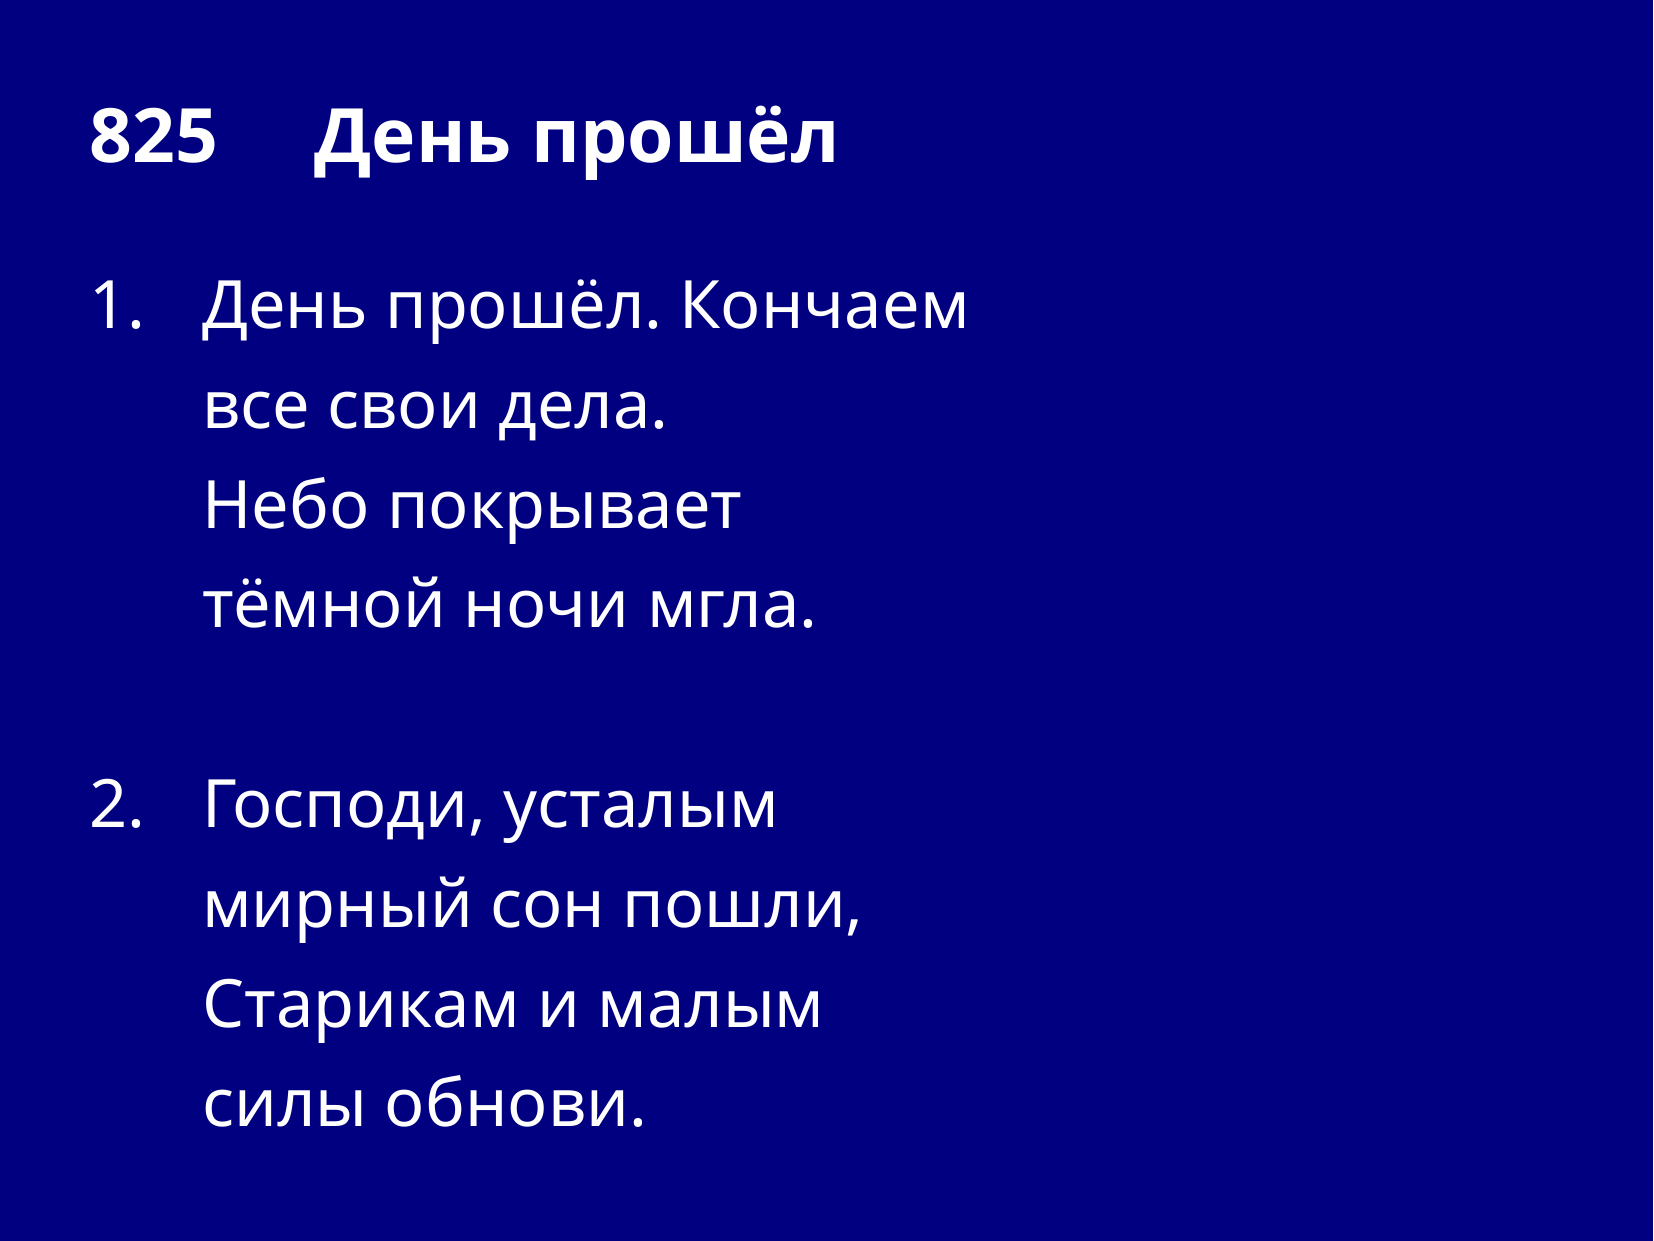

825	День прошёл
1.	День прошёл. Кончаем
	все свои дела.
	Небо покрывает
	тёмной ночи мгла.
2.	Господи, усталым
	мирный сон пошли,
	Старикам и малым
	силы обнови.